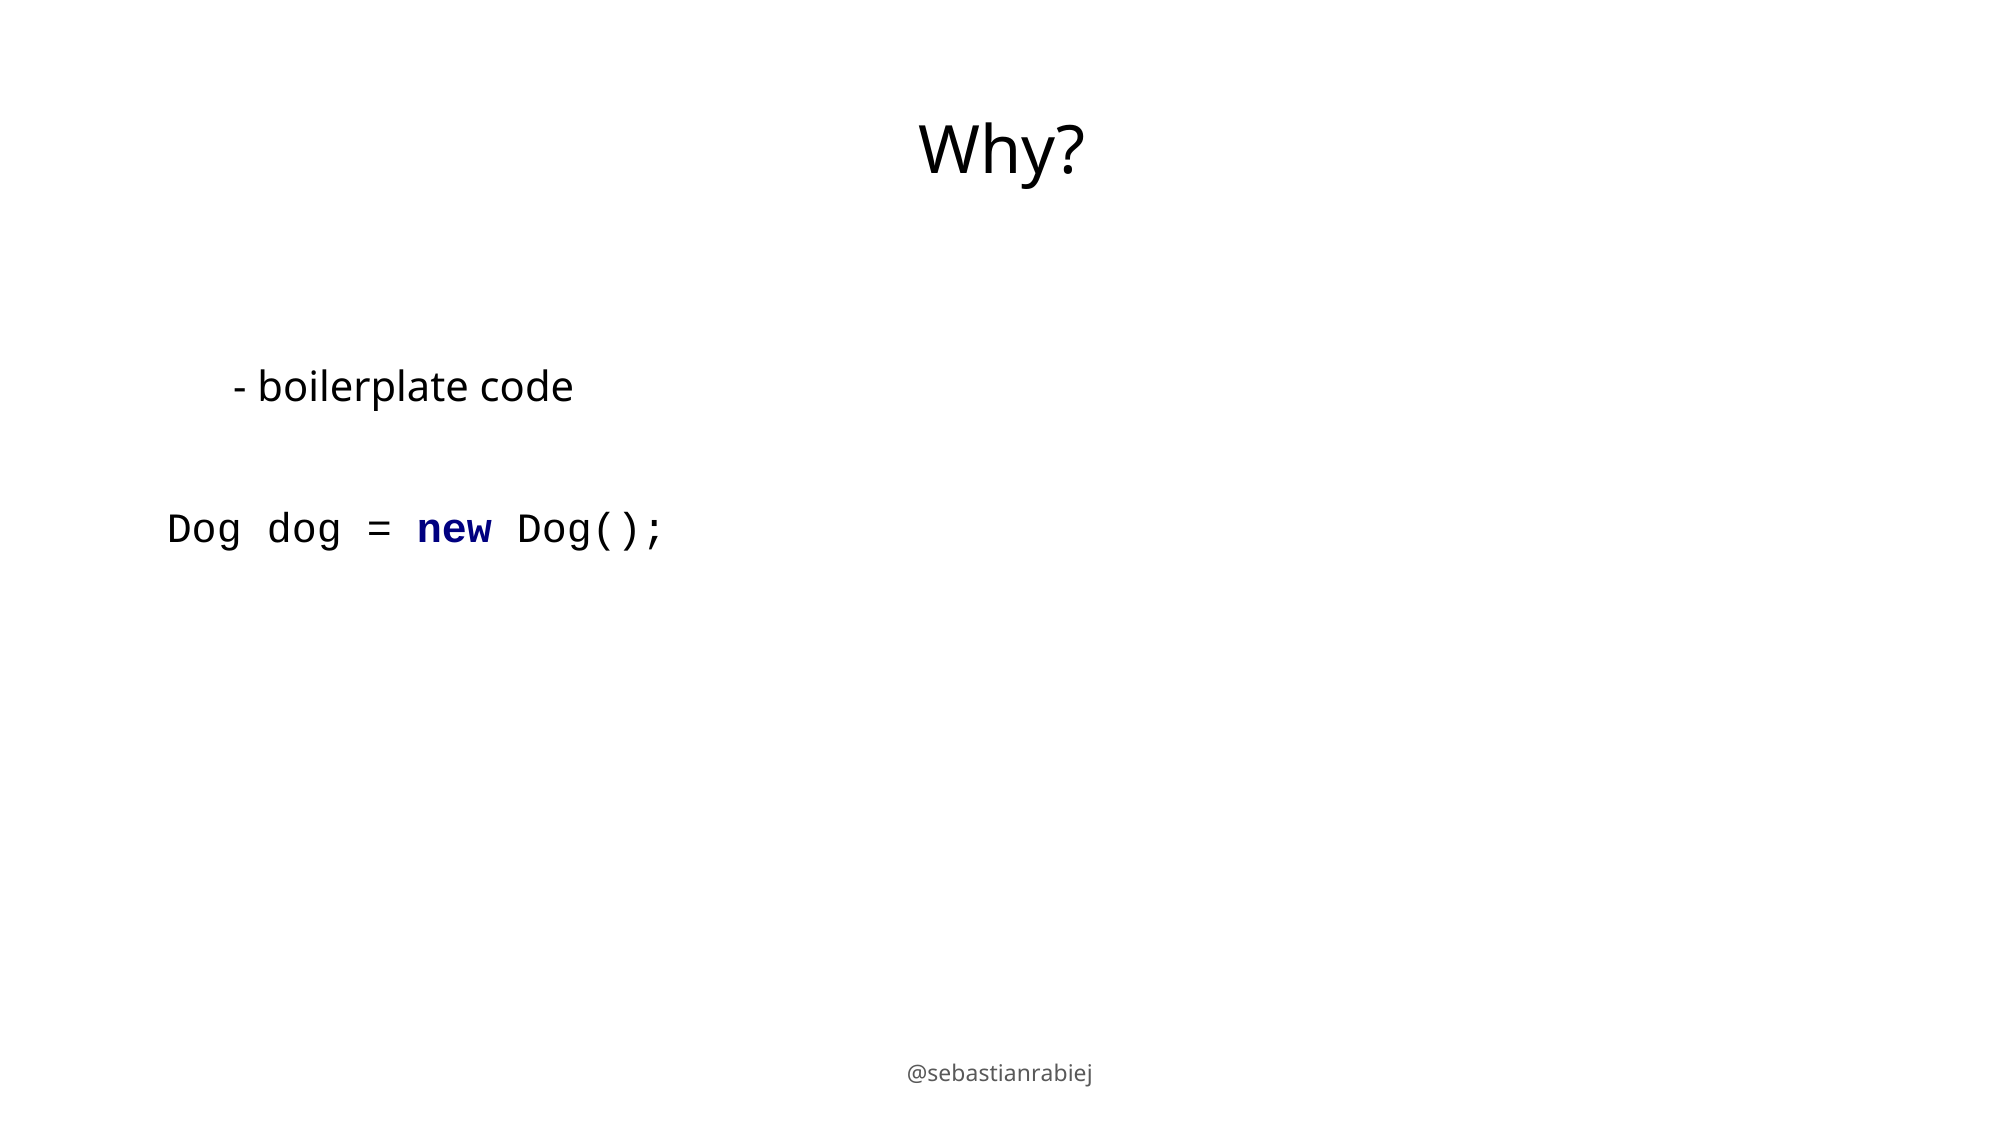

Why?
- boilerplate code
Dog dog = new Dog();
@sebastianrabiej